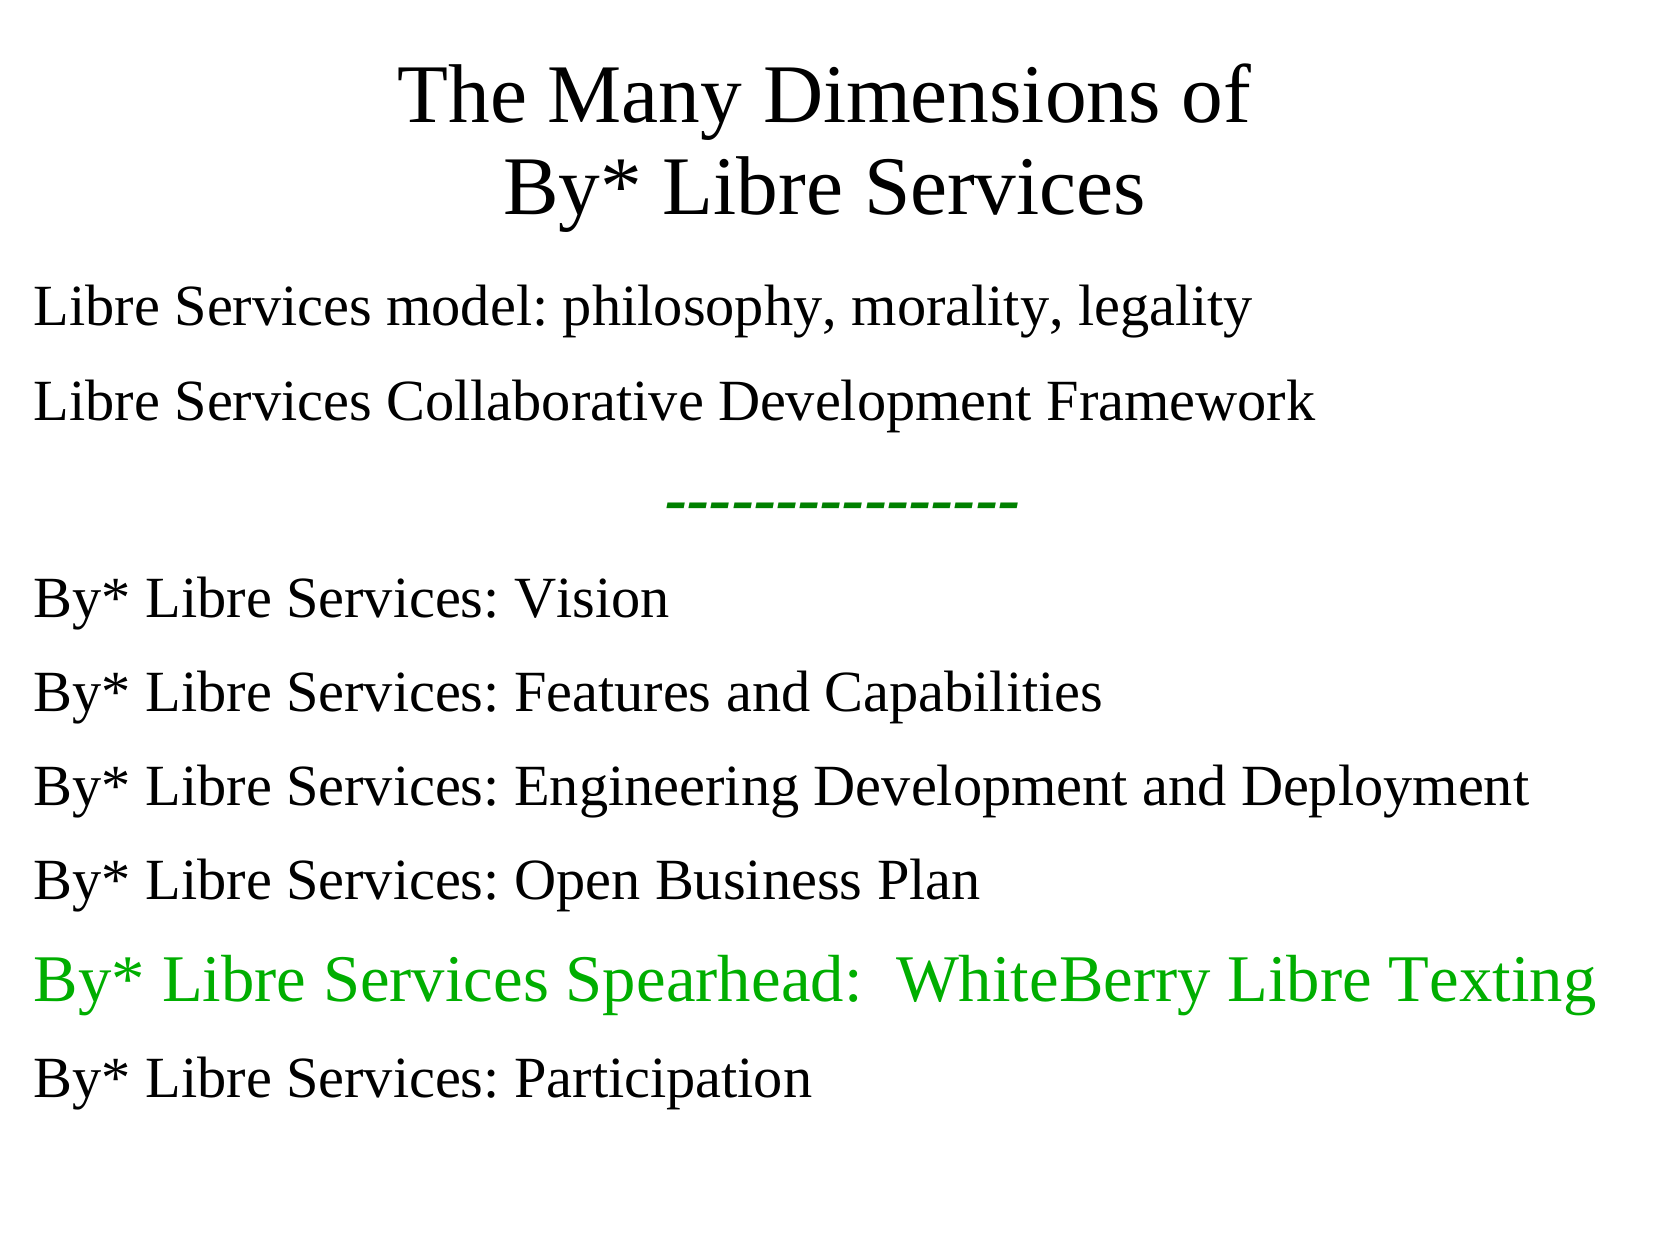

# The Many Dimensions of By* Libre Services
Libre Services model: philosophy, morality, legality
Libre Services Collaborative Development Framework
----------------
By* Libre Services: Vision
By* Libre Services: Features and Capabilities
By* Libre Services: Engineering Development and Deployment
By* Libre Services: Open Business Plan
By* Libre Services Spearhead: WhiteBerry Libre Texting
By* Libre Services: Participation